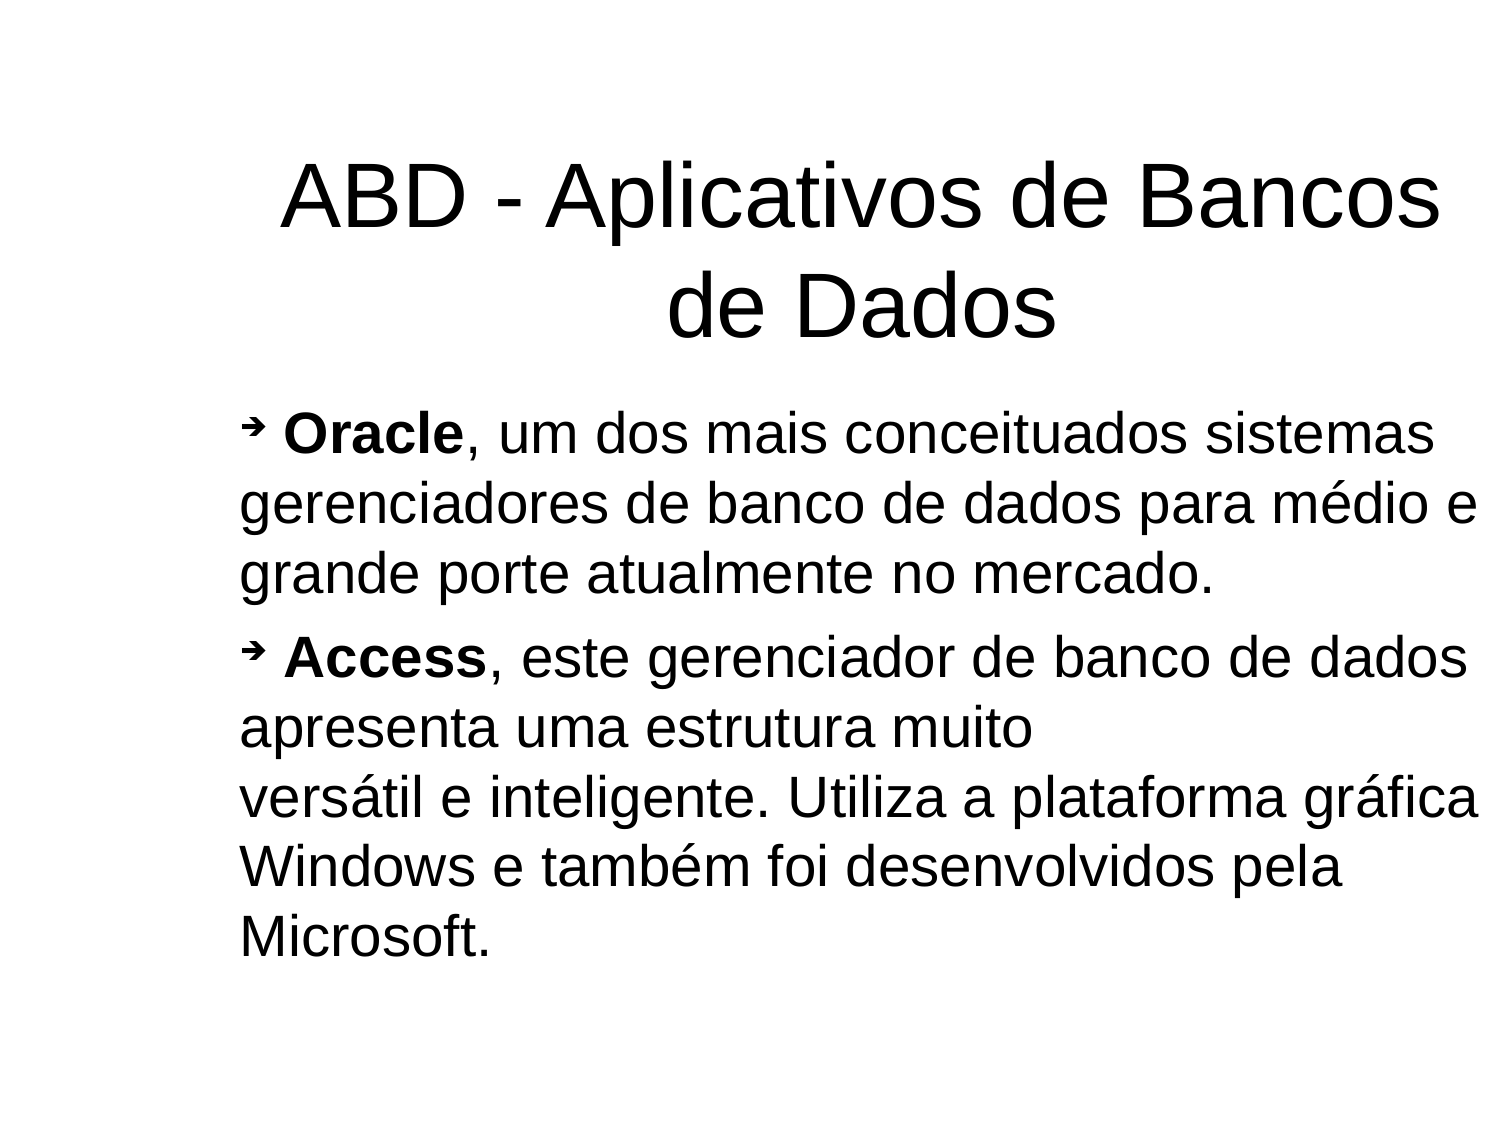

# ABD - Aplicativos de Bancos de Dados
 Oracle, um dos mais conceituados sistemas gerenciadores de banco de dados para médio e grande porte atualmente no mercado.
 Access, este gerenciador de banco de dados apresenta uma estrutura muito
versátil e inteligente. Utiliza a plataforma gráfica Windows e também foi desenvolvidos pela Microsoft.